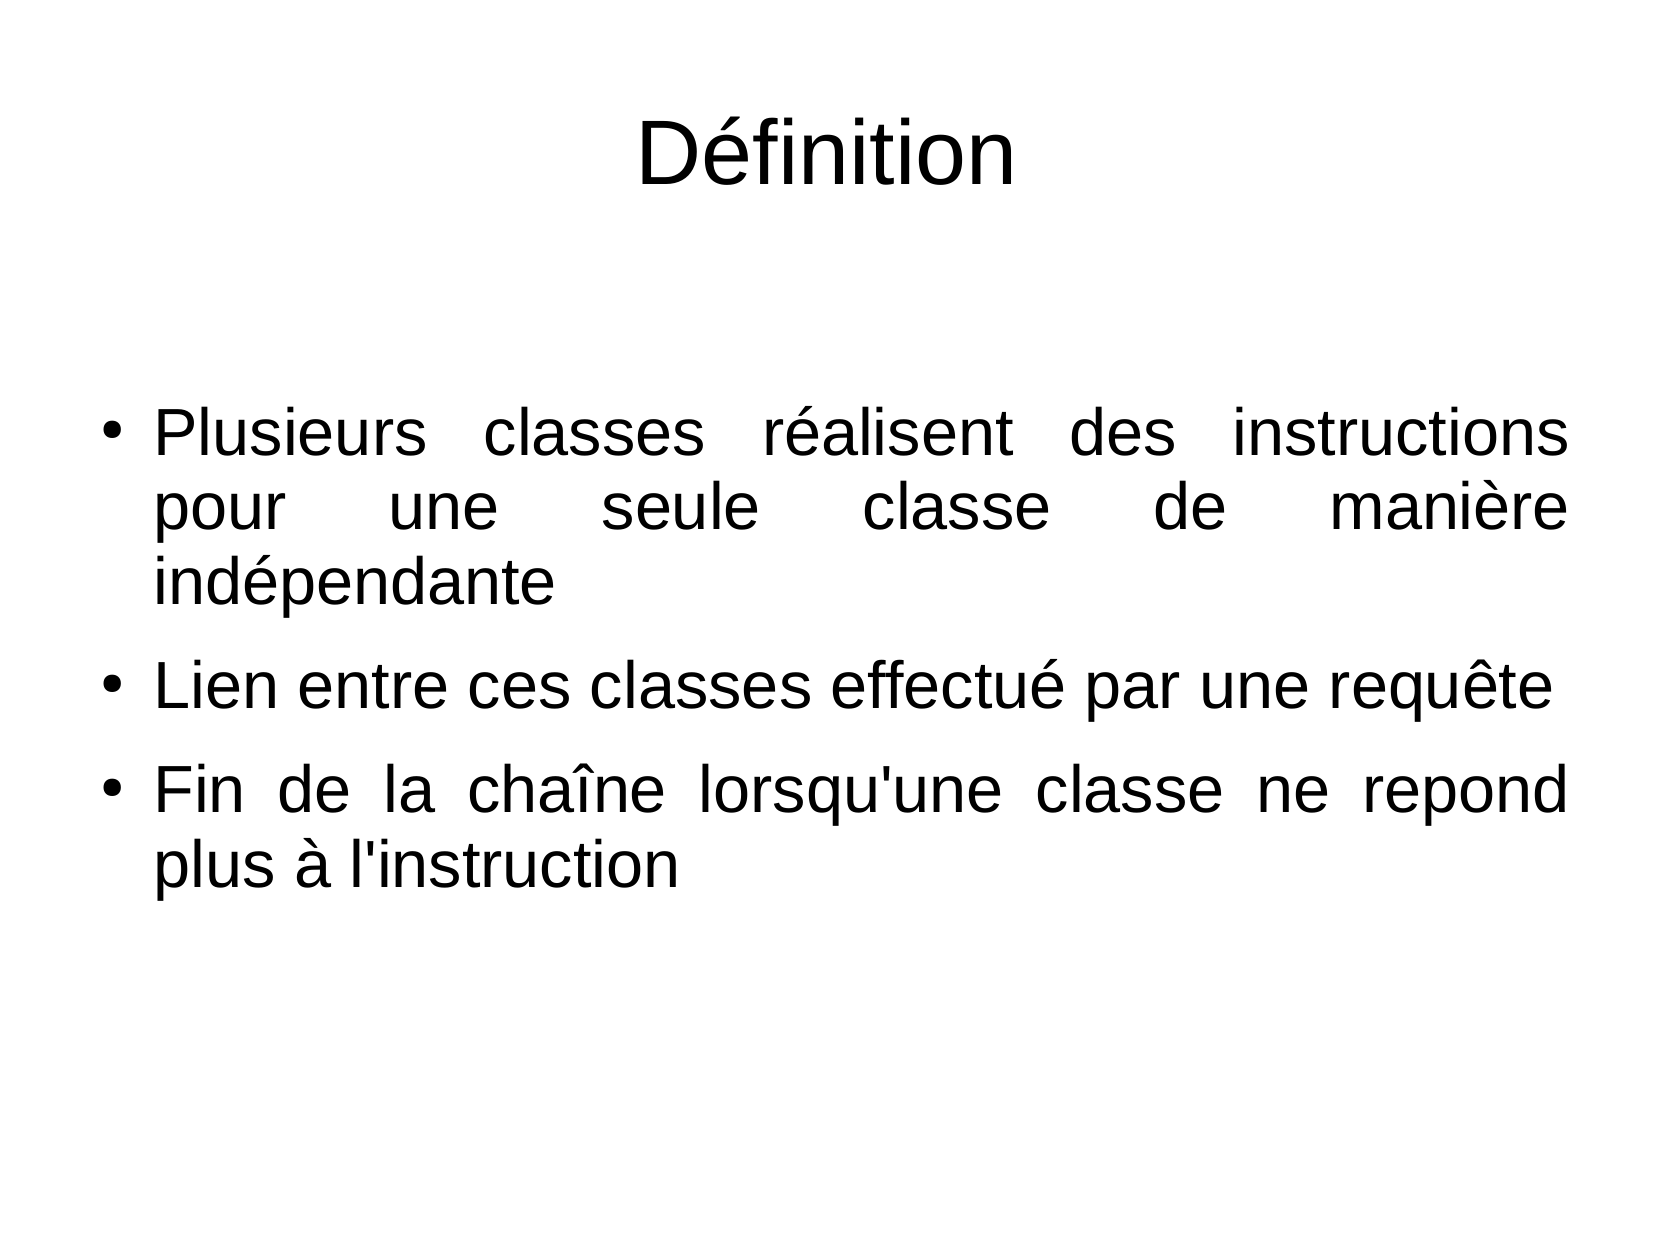

# Définition
Plusieurs classes réalisent des instructions pour une seule classe de manière indépendante
Lien entre ces classes effectué par une requête
Fin de la chaîne lorsqu'une classe ne repond plus à l'instruction